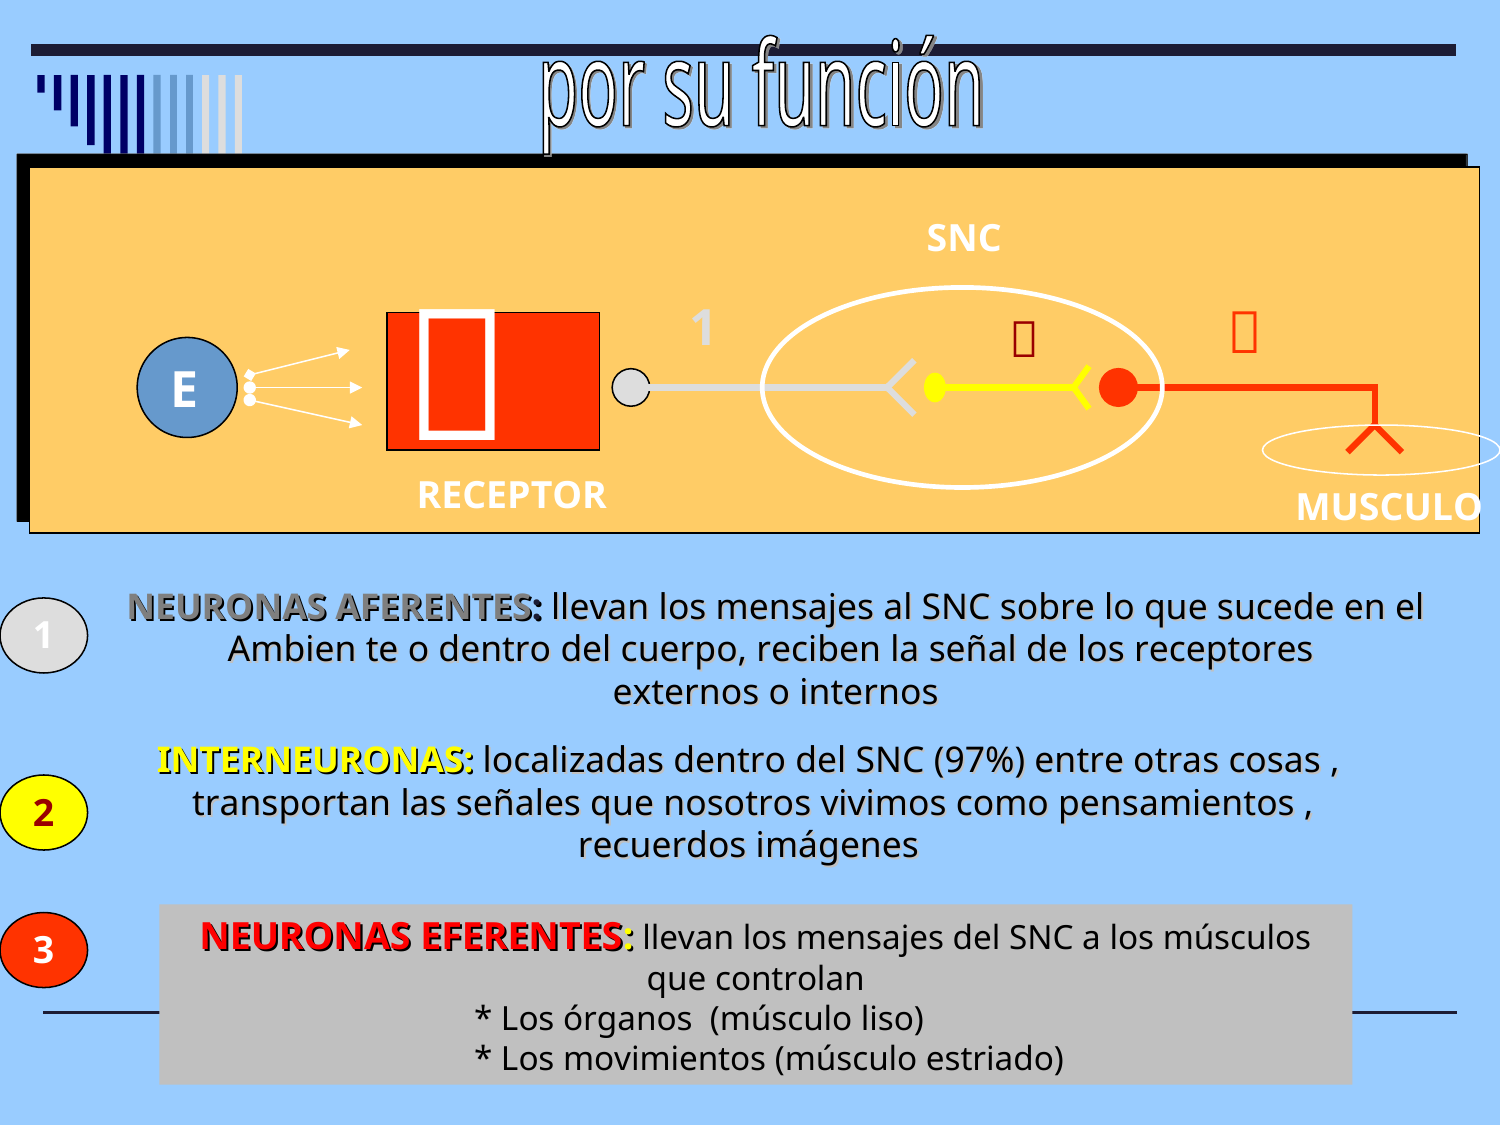

por su función
SNC

RECEPTOR
1


E
MUSCULO
NEURONAS AFERENTES: llevan los mensajes al SNC sobre lo que sucede en el
Ambien te o dentro del cuerpo, reciben la señal de los receptores
externos o internos
1
INTERNEURONAS: localizadas dentro del SNC (97%) entre otras cosas ,
 transportan las señales que nosotros vivimos como pensamientos ,
recuerdos imágenes
2
NEURONAS EFERENTES: llevan los mensajes del SNC a los músculos que controlan
		* Los órganos (músculo liso)
		* Los movimientos (músculo estriado)
3